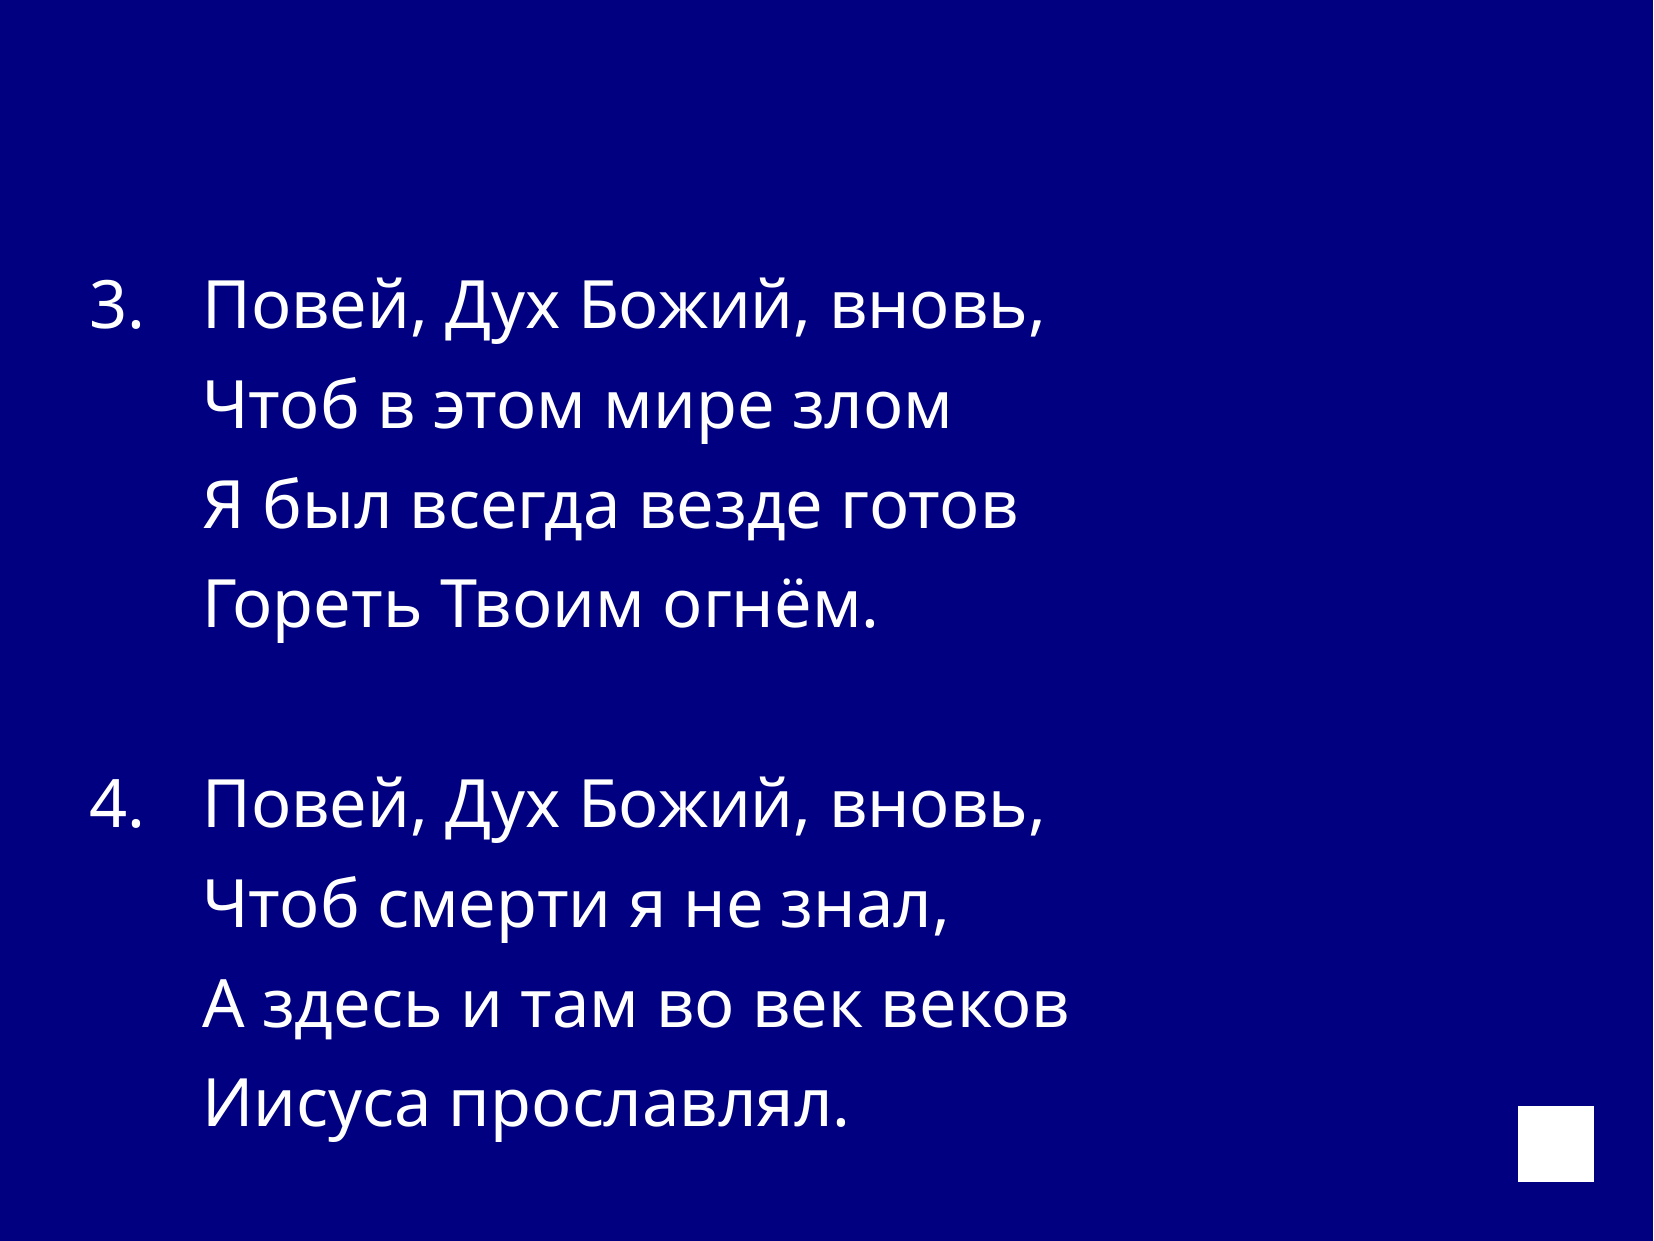

3.	Повей, Дух Божий, вновь,
	Чтоб в этом мире злом
	Я был всегда везде готов
	Гореть Твоим огнём.
4.	Повей, Дух Божий, вновь,
	Чтоб смерти я не знал,
	А здесь и там во век веков
	Иисуса прославлял.